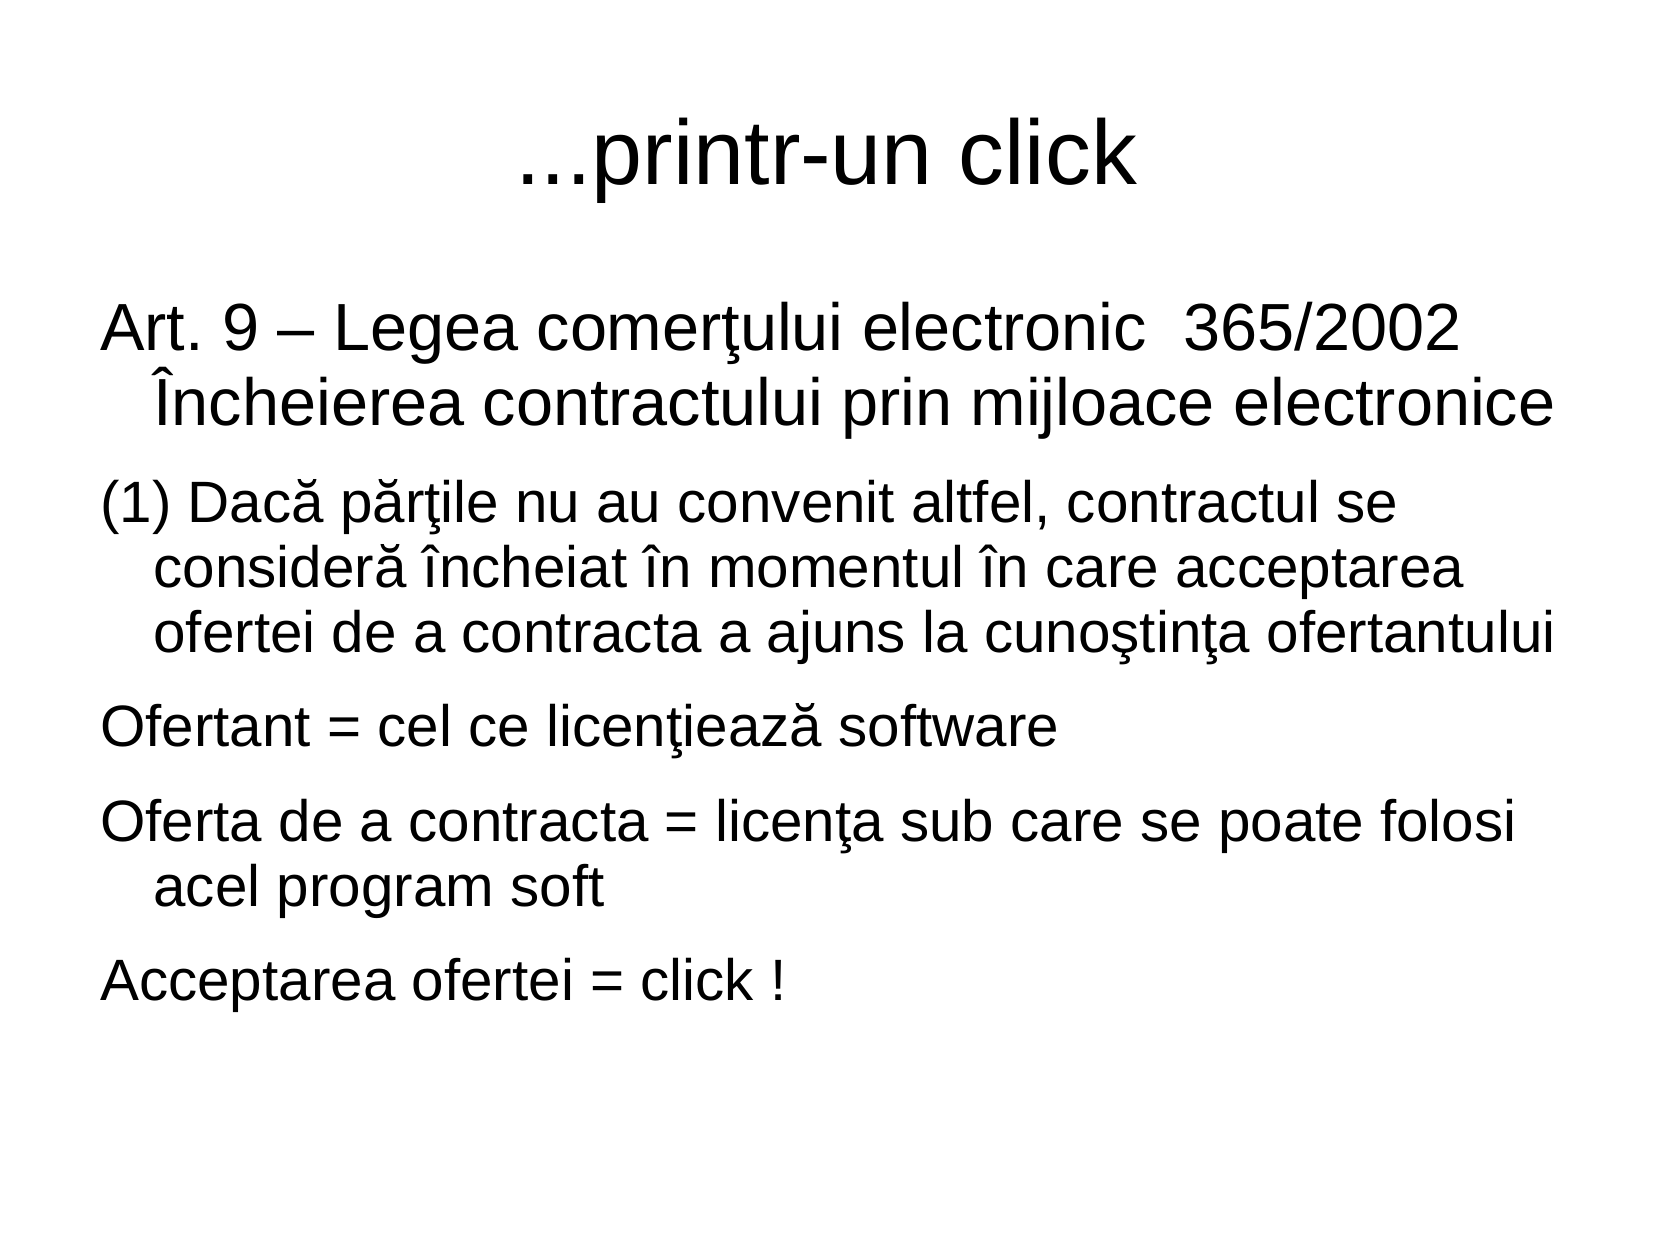

# ...printr-un click
Art. 9 – Legea comerţului electronic 365/2002 Încheierea contractului prin mijloace electronice
(1) Dacă părţile nu au convenit altfel, contractul se consideră încheiat în momentul în care acceptarea ofertei de a contracta a ajuns la cunoştinţa ofertantului
Ofertant = cel ce licenţiează software
Oferta de a contracta = licenţa sub care se poate folosi acel program soft
Acceptarea ofertei = click !